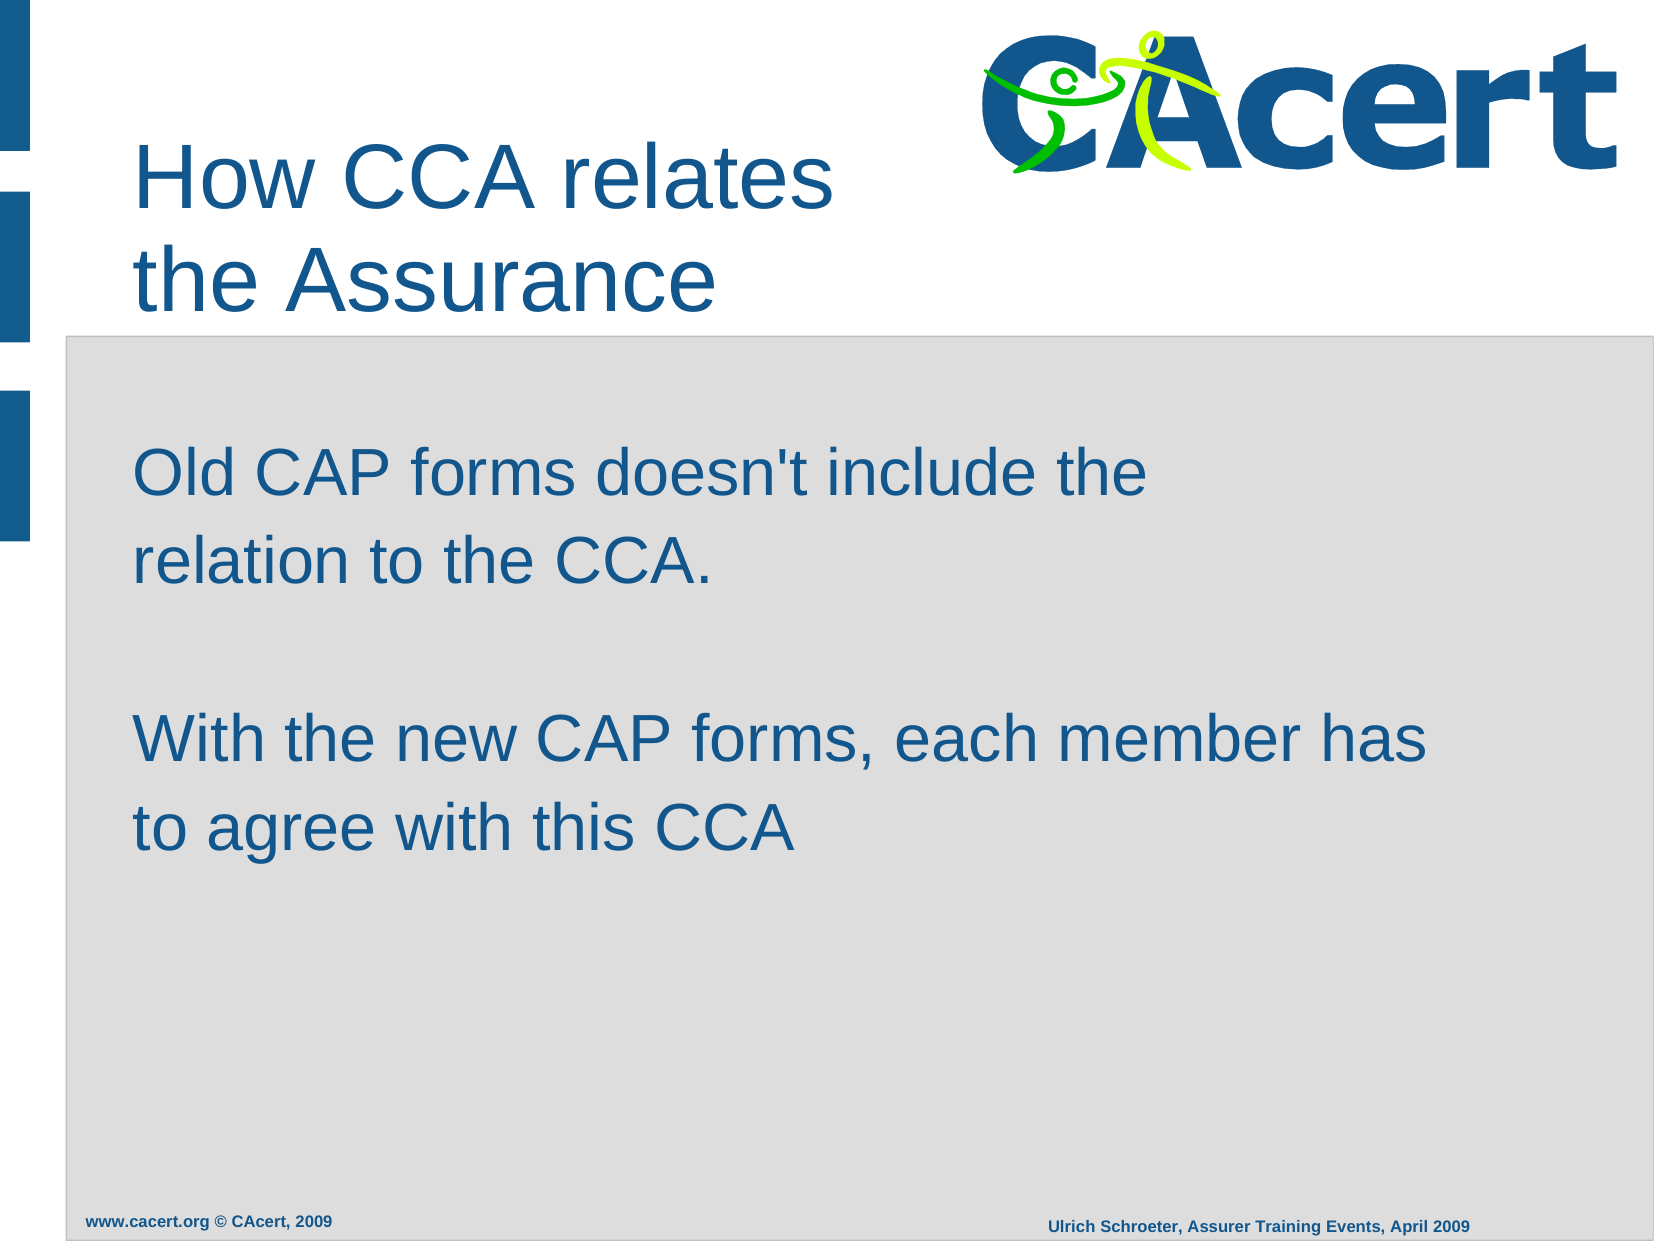

How CCA relates
the Assurance
Old CAP forms doesn't include the
relation to the CCA.
With the new CAP forms, each member has
to agree with this CCA